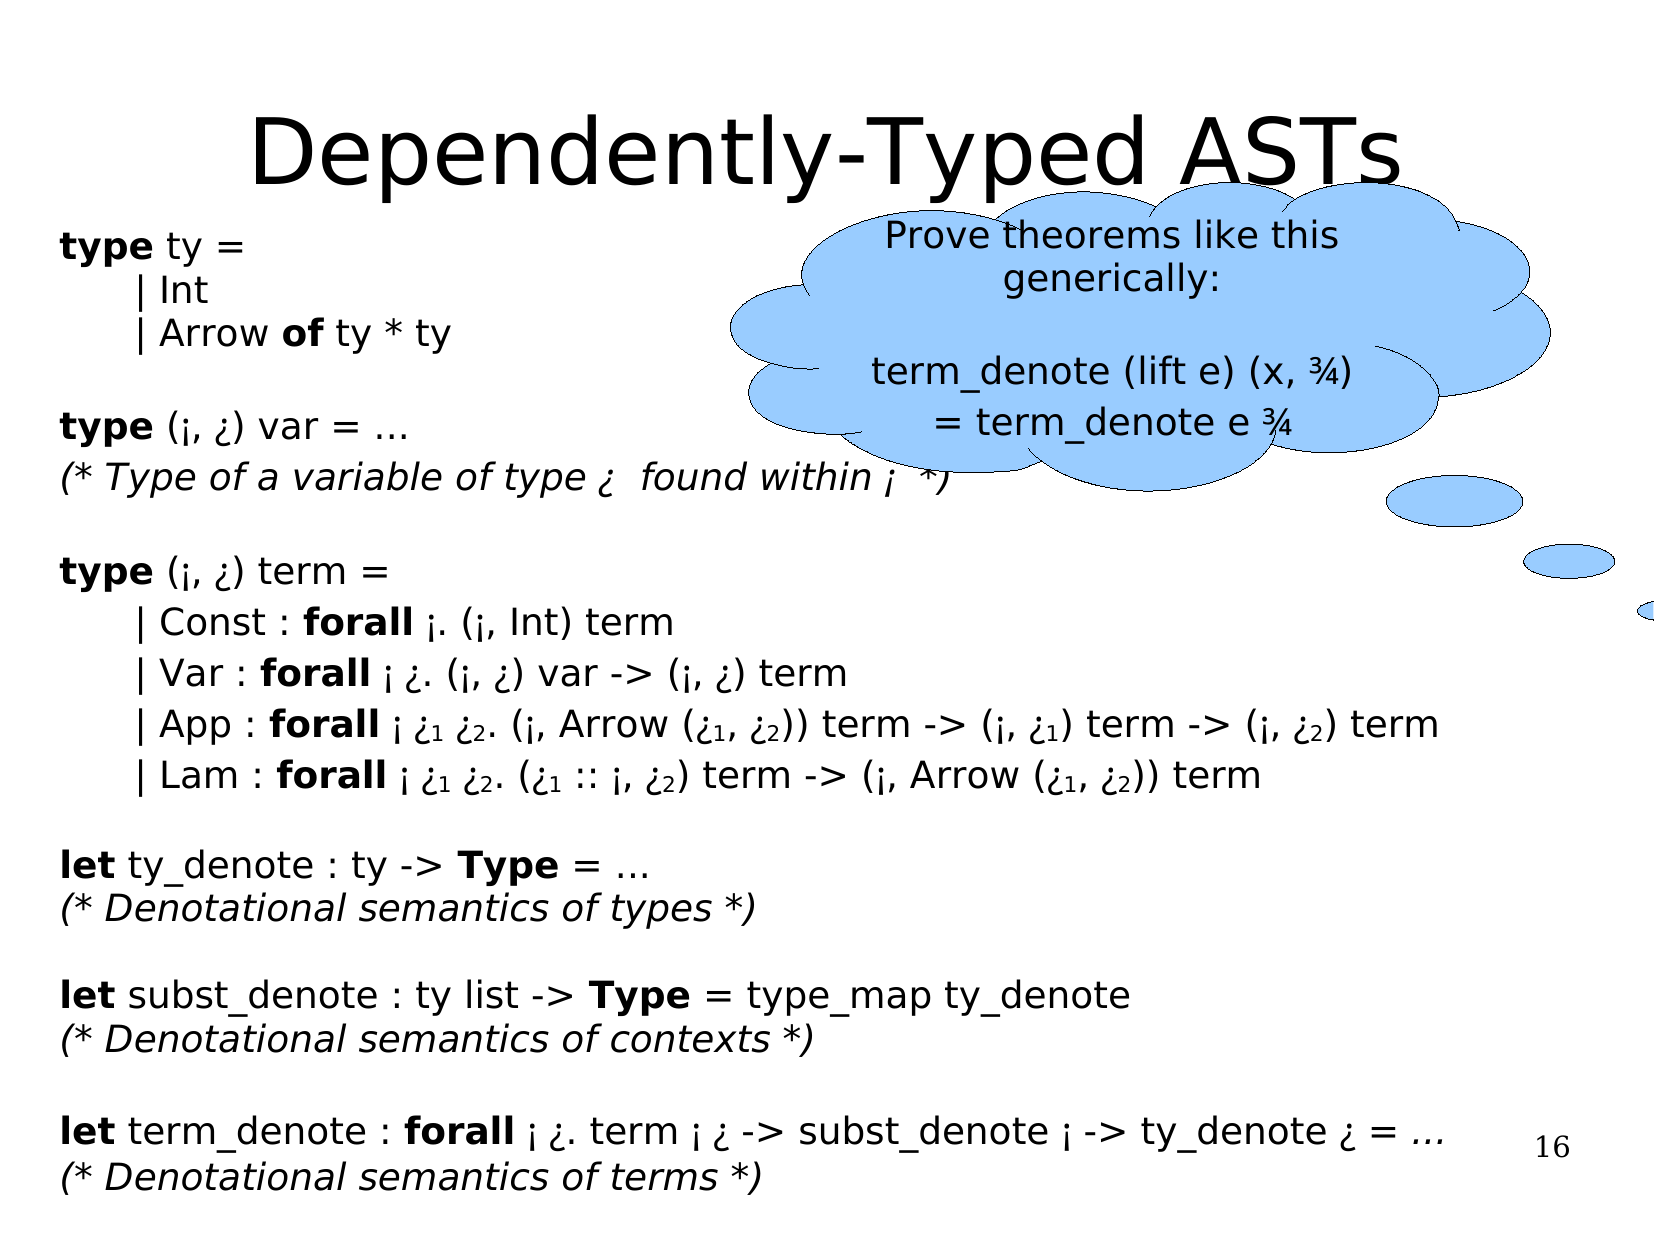

# Dependently-Typed ASTs
Prove theorems like this generically:
term_denote (lift e) (x, ¾) = term_denote e ¾
type ty =
	| Int
	| Arrow of ty * ty
type (¡, ¿) var = ...
(* Type of a variable of type ¿ found within ¡ *)
type (¡, ¿) term =
	| Const : forall ¡. (¡, Int) term
	| Var : forall ¡ ¿. (¡, ¿) var -> (¡, ¿) term
	| App : forall ¡ ¿1 ¿2. (¡, Arrow (¿1, ¿2)) term -> (¡, ¿1) term -> (¡, ¿2) term
	| Lam : forall ¡ ¿1 ¿2. (¿1 :: ¡, ¿2) term -> (¡, Arrow (¿1, ¿2)) term
let ty_denote : ty -> Type = ...
(* Denotational semantics of types *)
let subst_denote : ty list -> Type = type_map ty_denote
(* Denotational semantics of contexts *)
let term_denote : forall ¡ ¿. term ¡ ¿ -> subst_denote ¡ -> ty_denote ¿ = ...
(* Denotational semantics of terms *)
16